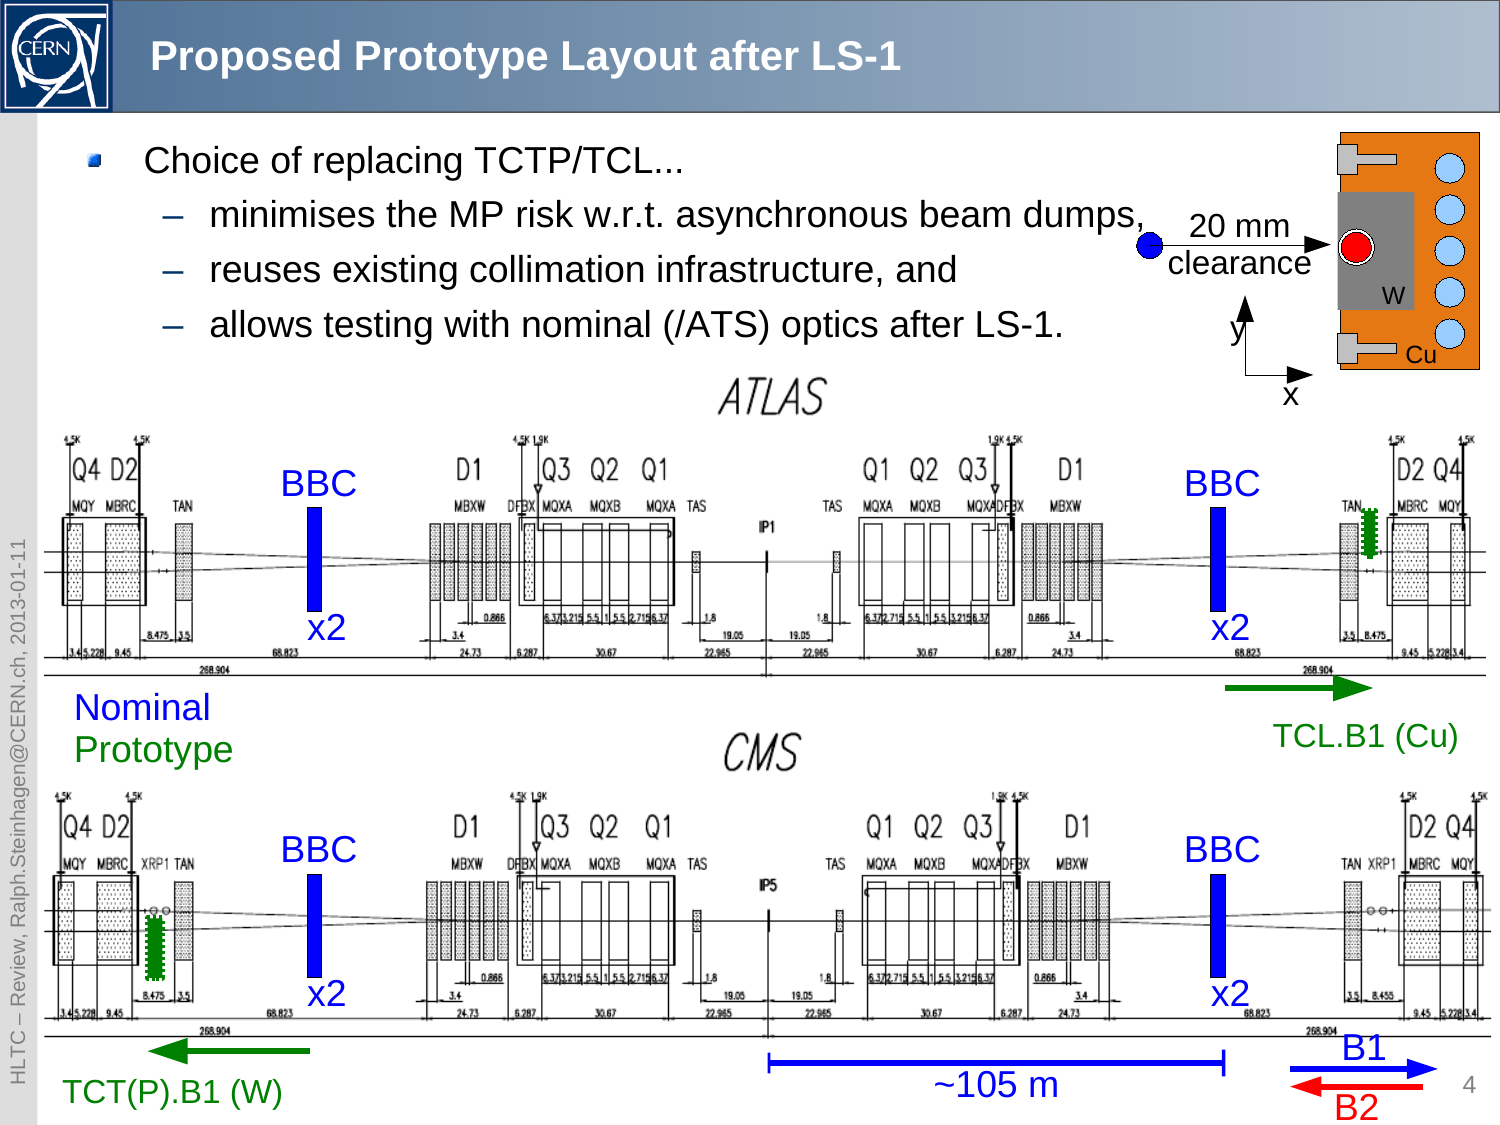

# Proposed Prototype Layout after LS-1
20 mm
clearance
W
y
x
Cu
Choice of replacing TCTP/TCL...
minimises the MP risk w.r.t. asynchronous beam dumps,
reuses existing collimation infrastructure, and
allows testing with nominal (/ATS) optics after LS-1.
BBC
BBC
x2
x2
Nominal
Prototype
TCL.B1 (Cu)
BBC
BBC
x2
x2
~105 m
TCT(P).B1 (W)
B1
B2